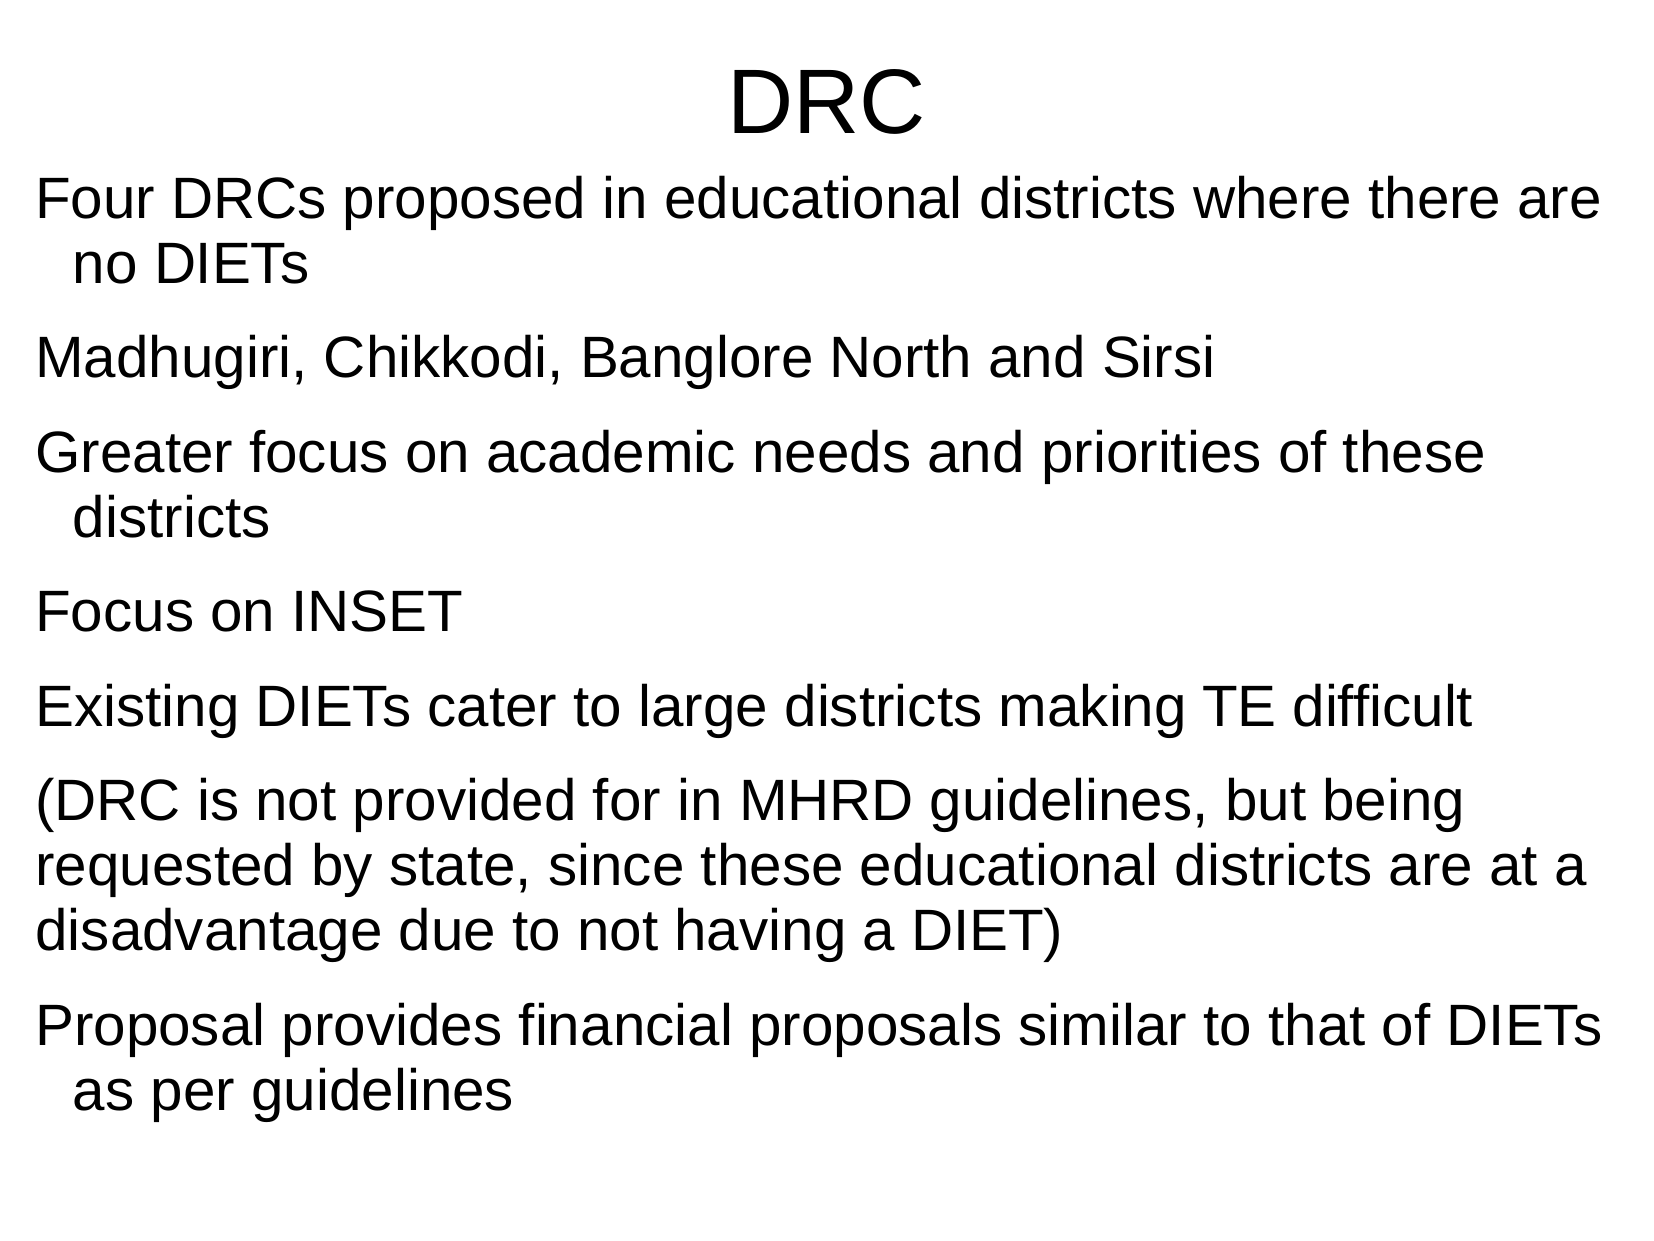

# DRC
Four DRCs proposed in educational districts where there are no DIETs
Madhugiri, Chikkodi, Banglore North and Sirsi
Greater focus on academic needs and priorities of these districts
Focus on INSET
Existing DIETs cater to large districts making TE difficult
(DRC is not provided for in MHRD guidelines, but being requested by state, since these educational districts are at a disadvantage due to not having a DIET)
Proposal provides financial proposals similar to that of DIETs as per guidelines